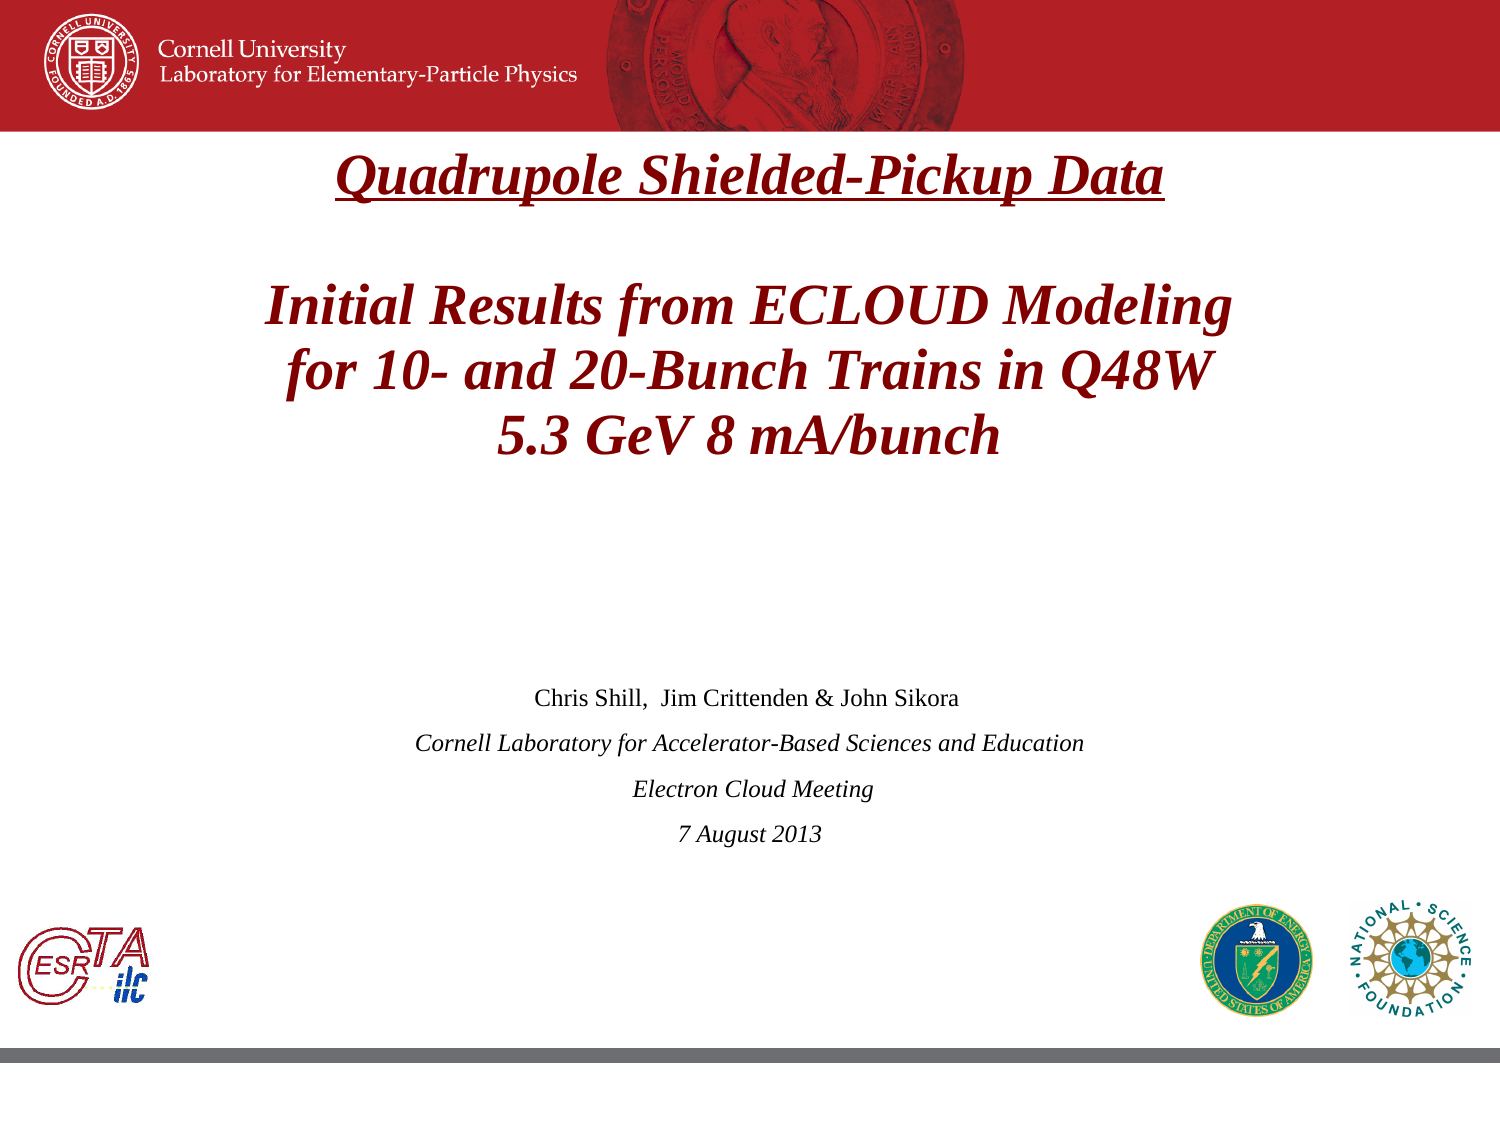

Quadrupole Shielded-Pickup Data
Initial Results from ECLOUD Modeling
for 10- and 20-Bunch Trains in Q48W
5.3 GeV 8 mA/bunch
# Chris Shill, Jim Crittenden & John Sikora
Cornell Laboratory for Accelerator-Based Sciences and Education
 Electron Cloud Meeting
7 August 2013